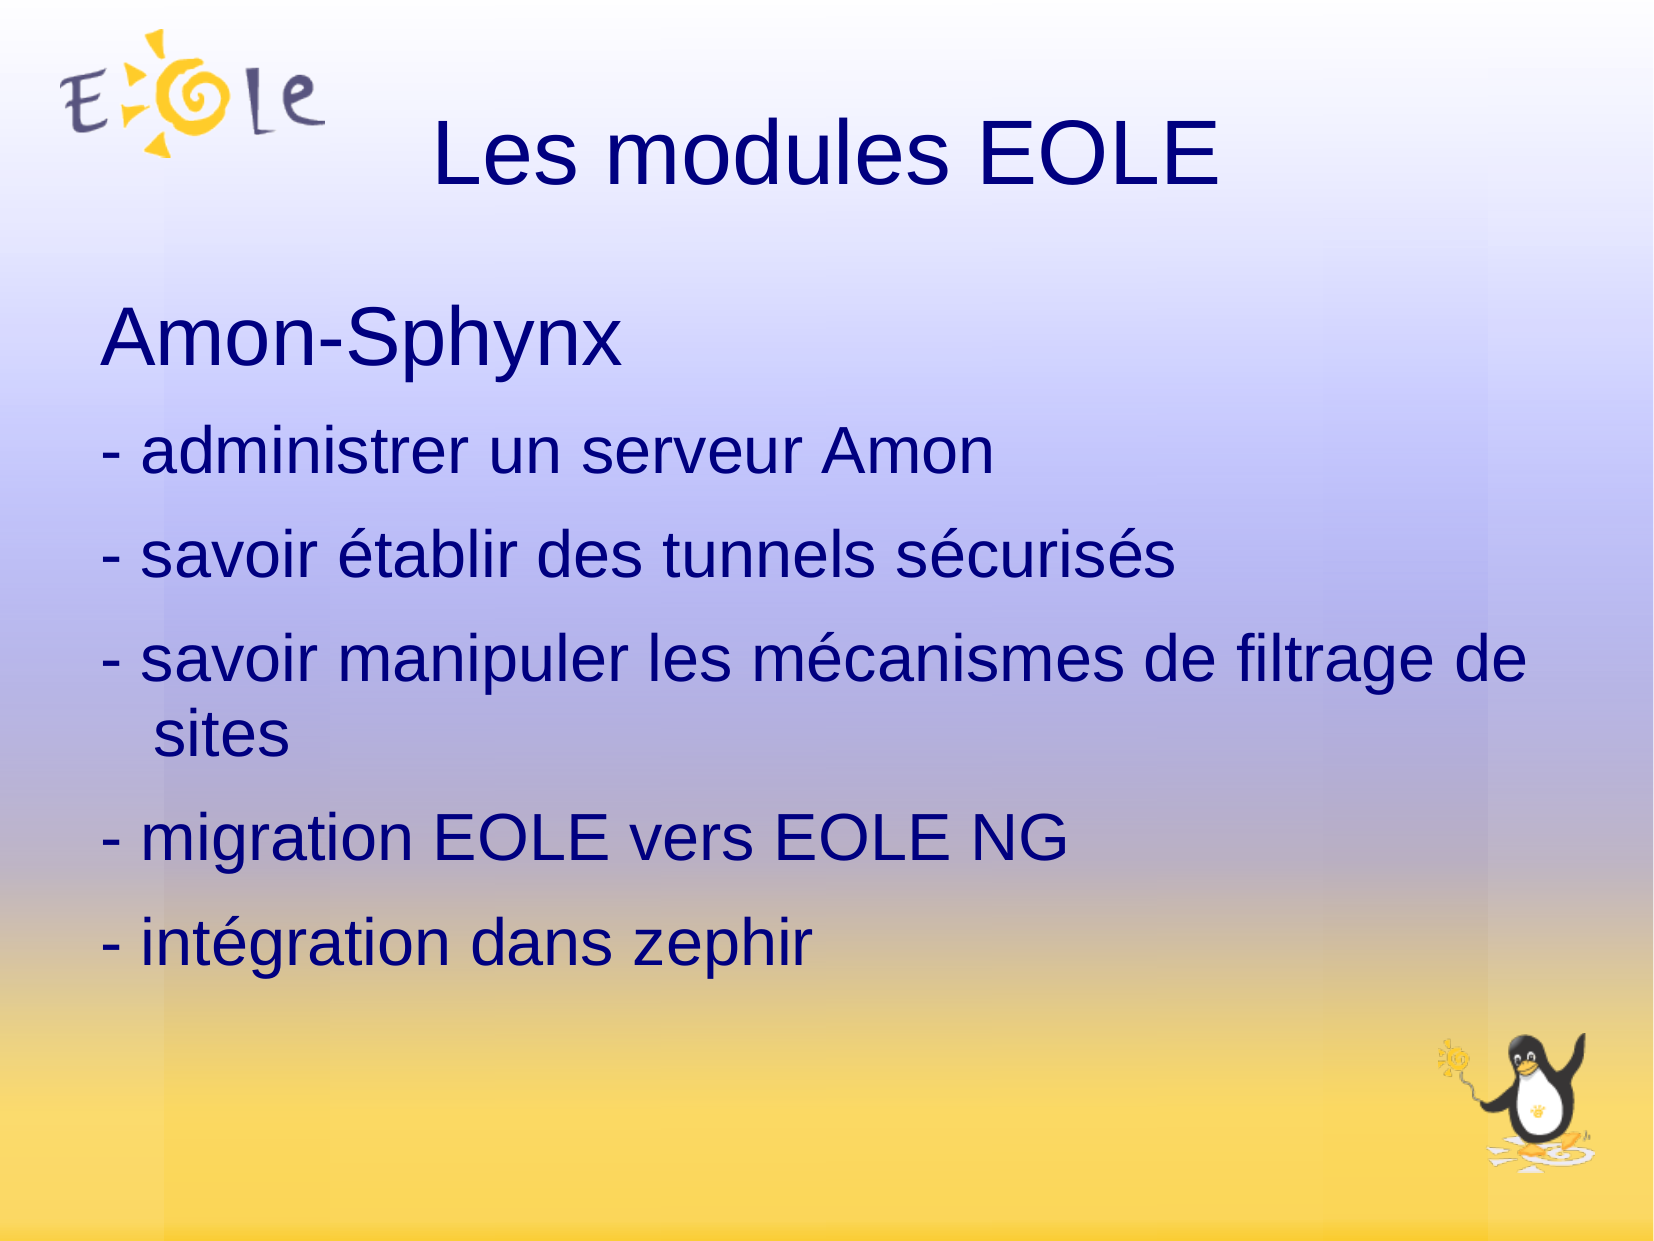

# Les modules EOLE
Amon-Sphynx
- administrer un serveur Amon
- savoir établir des tunnels sécurisés
- savoir manipuler les mécanismes de filtrage de sites
- migration EOLE vers EOLE NG
- intégration dans zephir